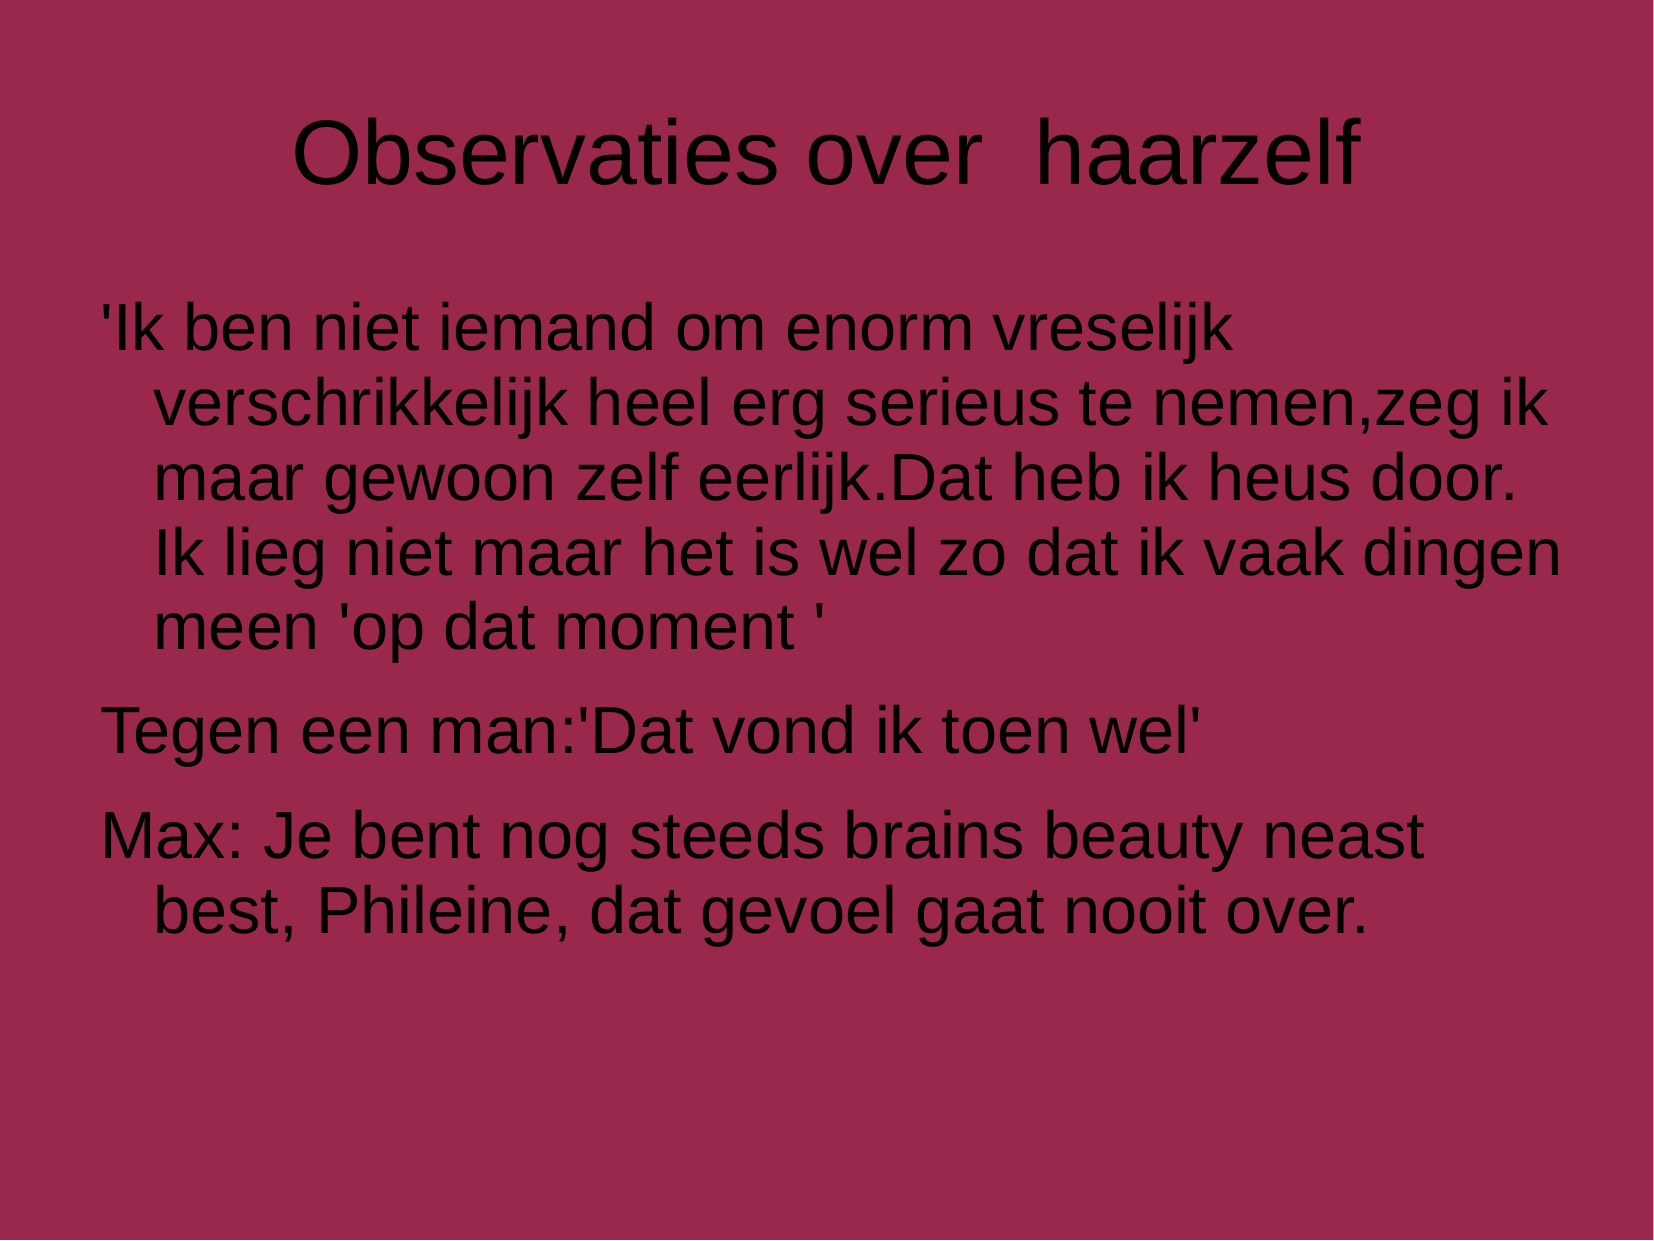

# Observaties over haarzelf
'Ik ben niet iemand om enorm vreselijk verschrikkelijk heel erg serieus te nemen,zeg ik maar gewoon zelf eerlijk.Dat heb ik heus door. Ik lieg niet maar het is wel zo dat ik vaak dingen meen 'op dat moment '
Tegen een man:'Dat vond ik toen wel'
Max: Je bent nog steeds brains beauty neast best, Phileine, dat gevoel gaat nooit over.